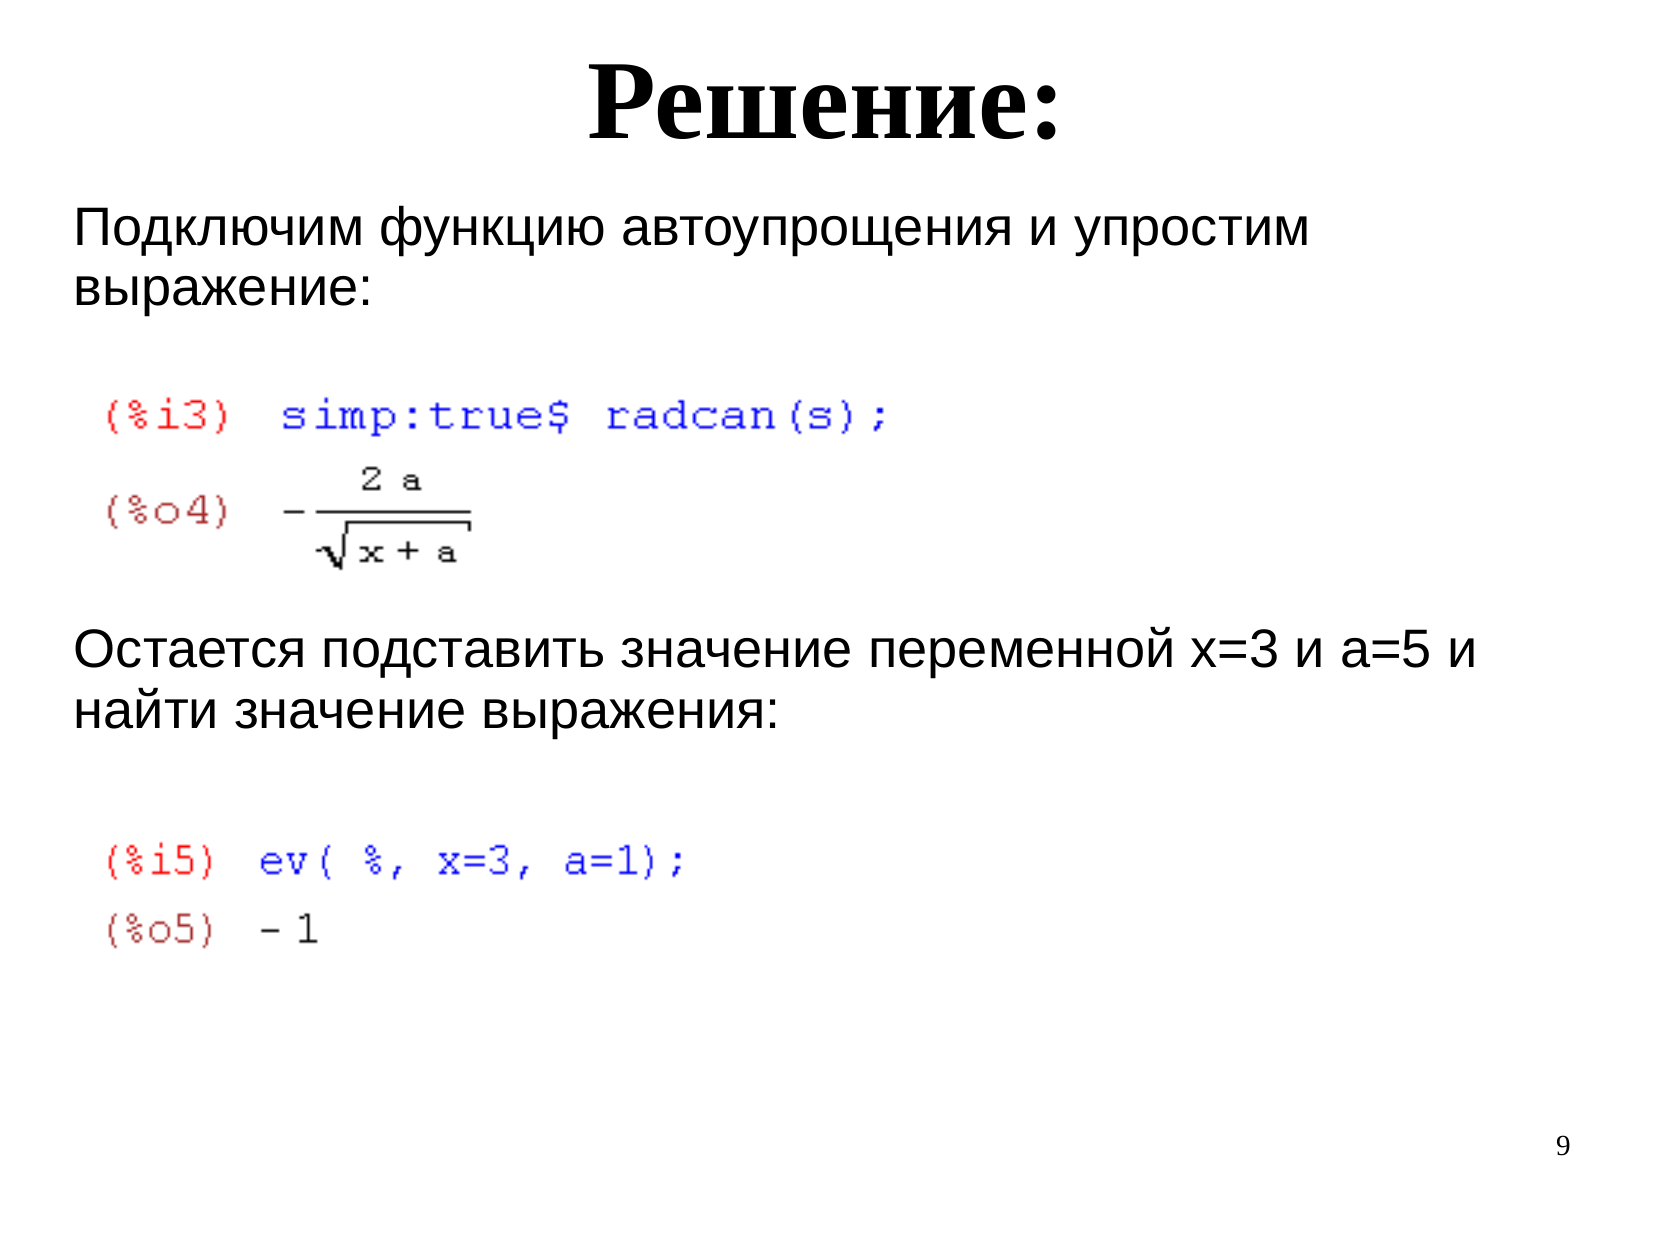

Решение:
Подключим функцию автоупрощения и упростим выражение:
Остается подставить значение переменной x=3 и a=5 и найти значение выражения:
9